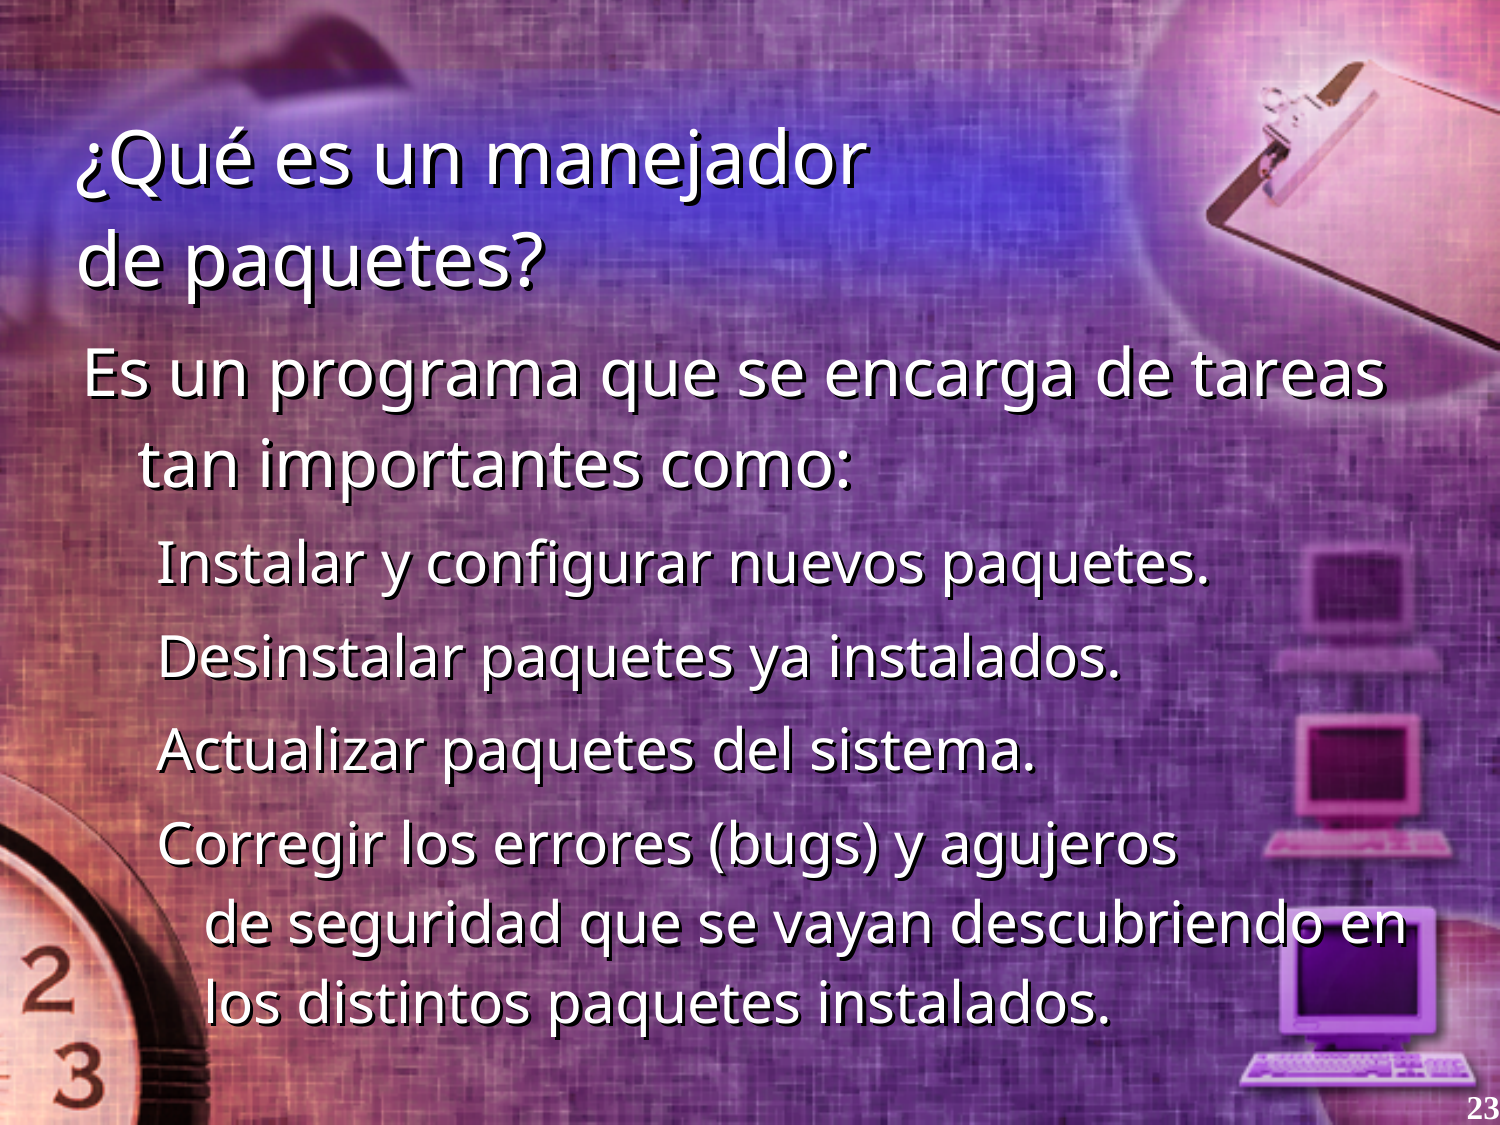

# ¿Qué es un manejador de paquetes?
Es un programa que se encarga de tareas tan importantes como:
Instalar y configurar nuevos paquetes.
Desinstalar paquetes ya instalados.
Actualizar paquetes del sistema.
Corregir los errores (bugs) y agujeros
de seguridad que se vayan descubriendo en los distintos paquetes instalados.
23